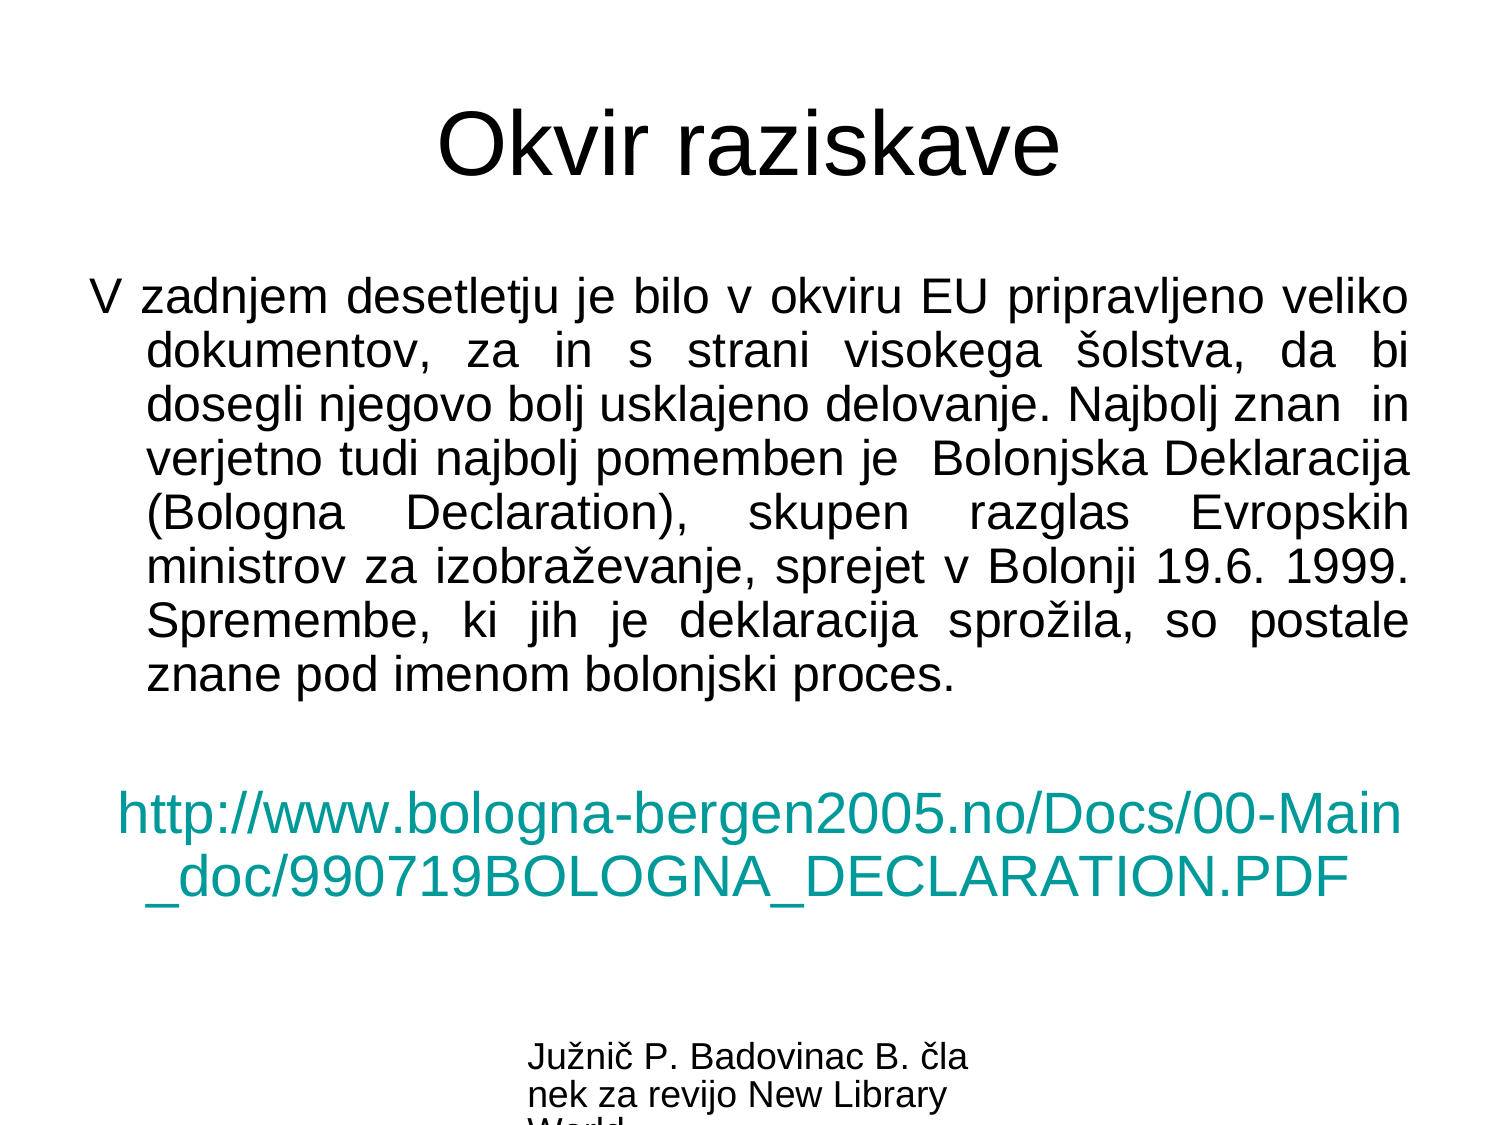

# Okvir raziskave
V zadnjem desetletju je bilo v okviru EU pripravljeno veliko dokumentov, za in s strani visokega šolstva, da bi dosegli njegovo bolj usklajeno delovanje. Najbolj znan in verjetno tudi najbolj pomemben je Bolonjska Deklaracija (Bologna Declaration), skupen razglas Evropskih ministrov za izobraževanje, sprejet v Bolonji 19.6. 1999. Spremembe, ki jih je deklaracija sprožila, so postale znane pod imenom bolonjski proces.
 http://www.bologna-bergen2005.no/Docs/00-Main_doc/990719BOLOGNA_DECLARATION.PDF
Južnič P. Badovinac B. članek za revijo New Library World